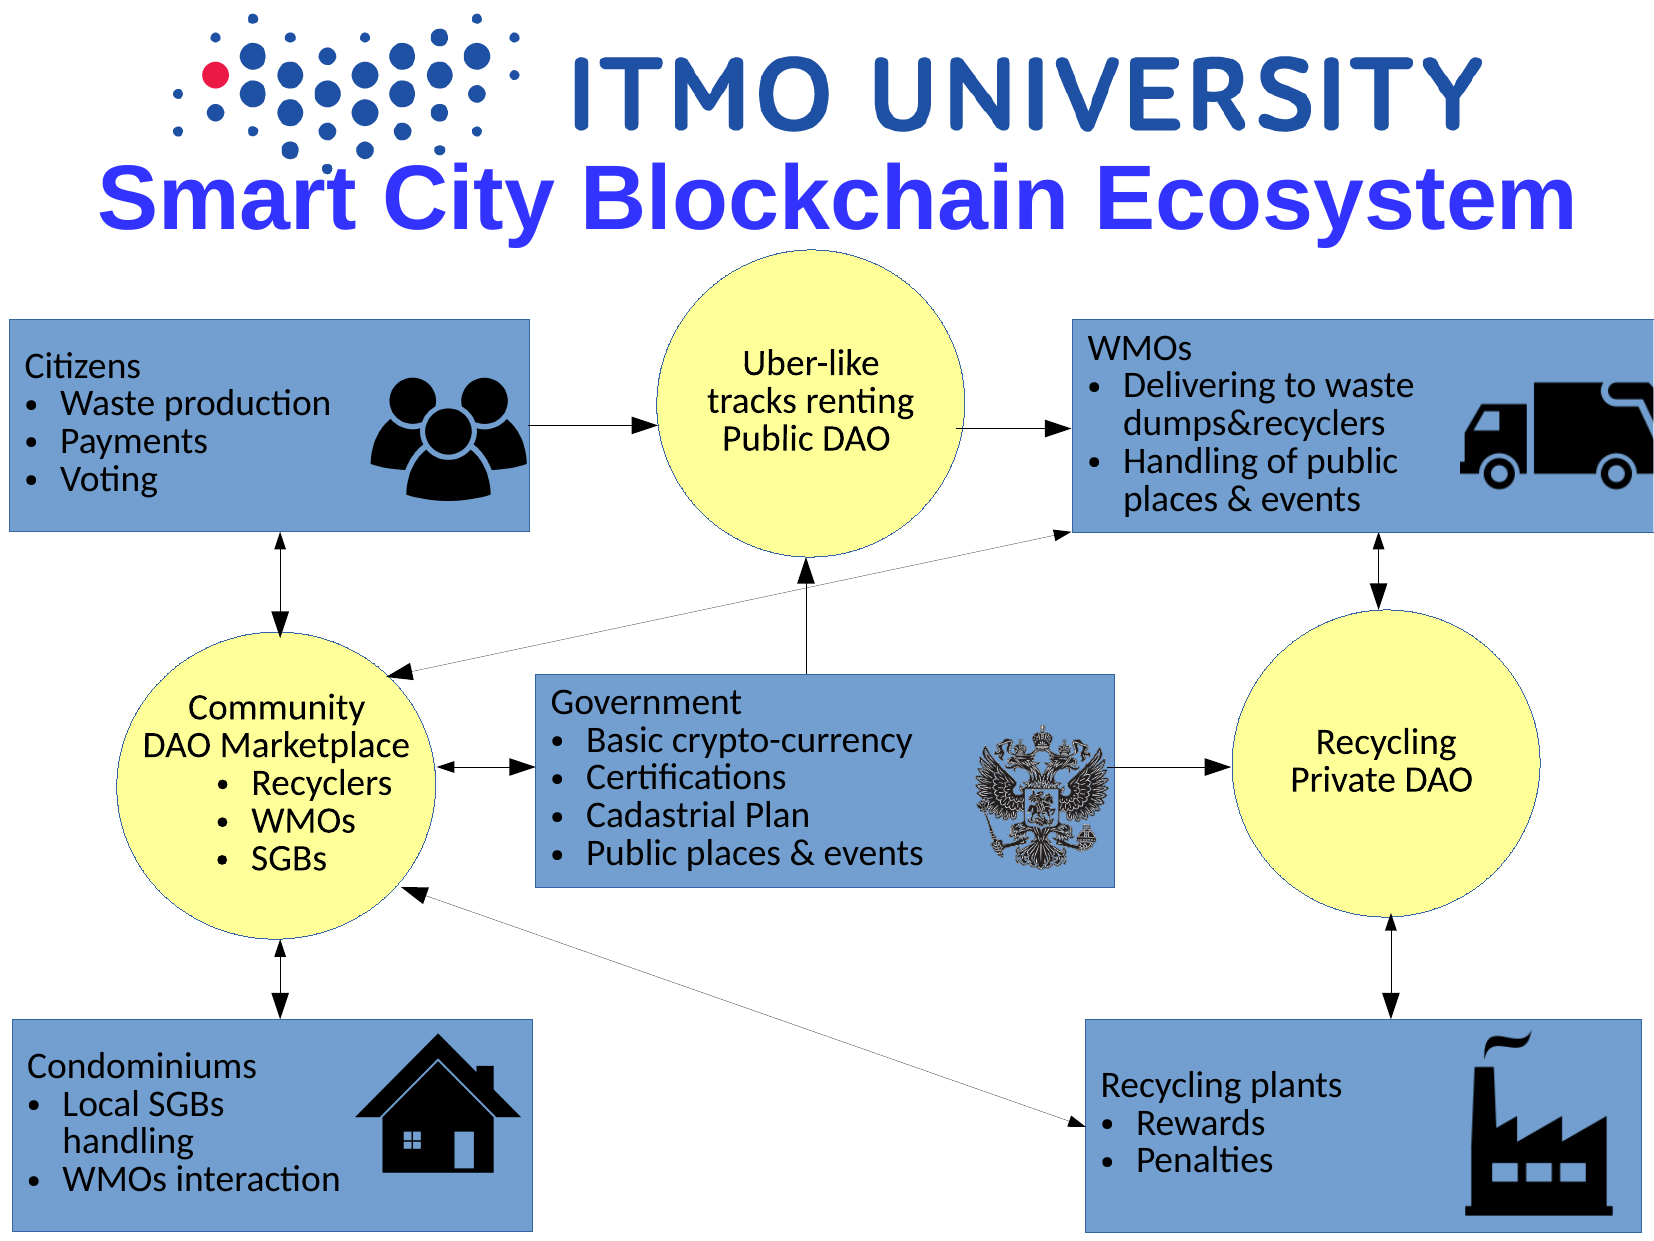

# Smart City Blockchain Ecosystem
Uber-like
tracks renting
Public DAO
Citizens
Waste production
Payments
Voting
WMOs
Delivering to waste
dumps&recyclers
Handling of public
places & events
Recycling
Private DAO
Community
DAO Marketplace
Recyclers
WMOs
SGBs
Government
Basic crypto-currency
Certifications
Cadastrial Plan
Public places & events
Condominiums
Local SGBs
handling
WMOs interaction
Recycling plants
Rewards
Penalties